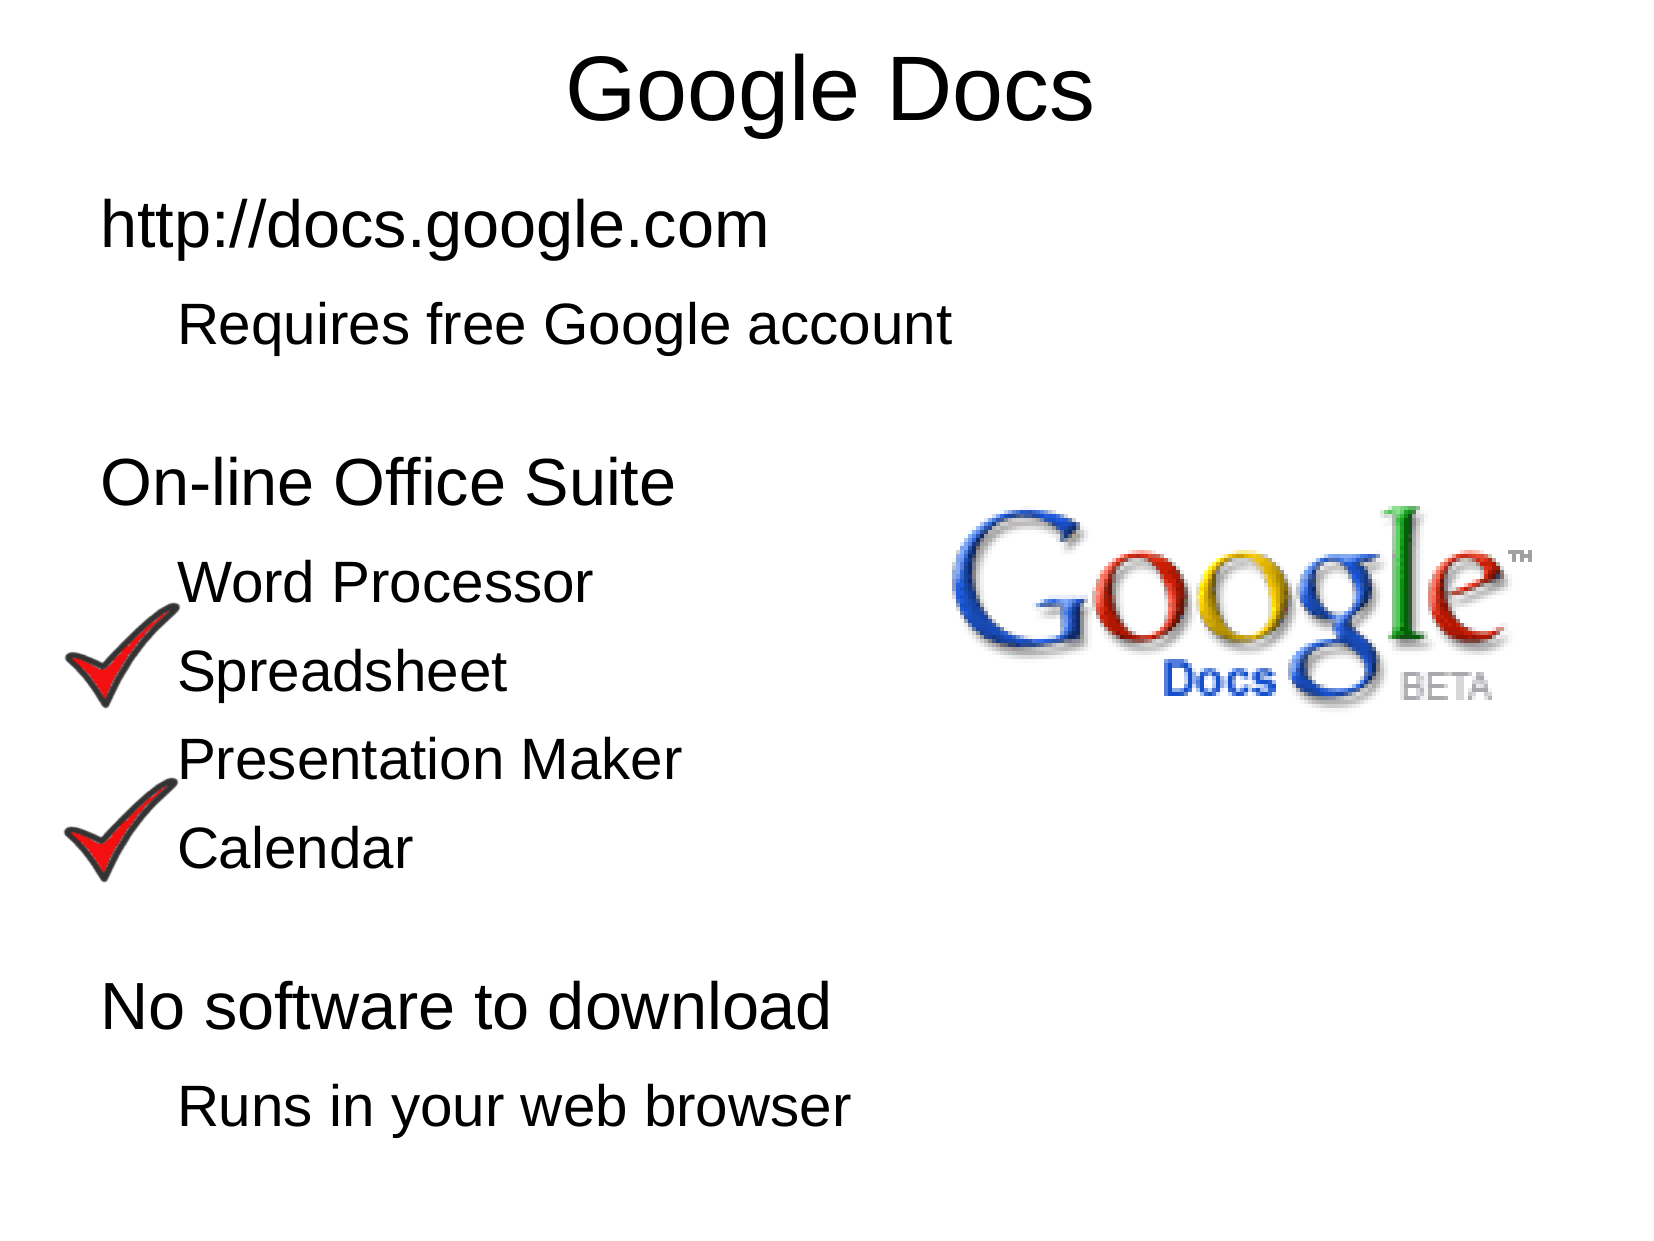

# Google Docs
http://docs.google.com
Requires free Google account
On-line Office Suite
Word Processor
Spreadsheet
Presentation Maker
Calendar
No software to download
Runs in your web browser